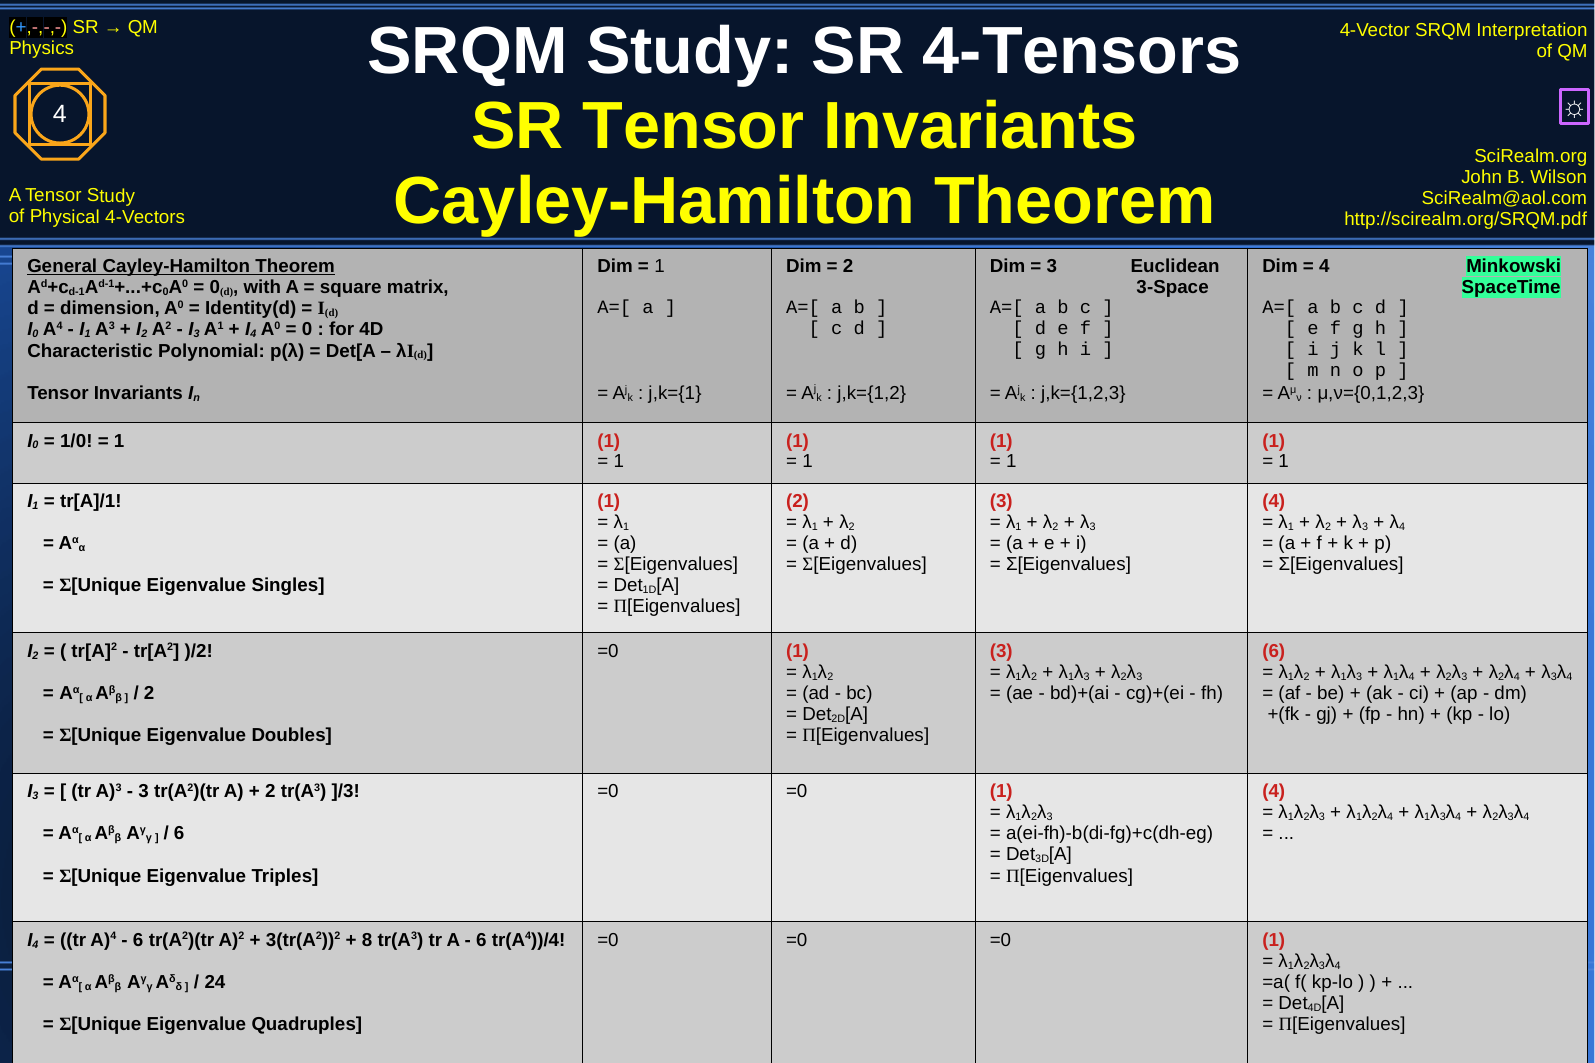

# SRQM Study: SR 4-Tensors SR Tensor Invariants Cayley-Hamilton Theorem
(+,-,-,-) SR → QM
Physics
A Tensor Study
of Physical 4-Vectors
4-Vector SRQM Interpretation
of QM
SciRealm.org
John B. Wilson
SciRealm@aol.com
http://scirealm.org/SRQM.pdf
4
☼
| General Cayley-Hamilton Theorem Ad+cd-1Ad-1+...+c0A0 = 0(d), with A = square matrix, d = dimension, A0 = Identity(d) = I(d) I0 A4 - I1 A3 + I2 A2 - I3 A1 + I4 A0 = 0 : for 4D Characteristic Polynomial: p(λ) = Det[A – λI(d)] Tensor Invariants In | Dim = 1 A=[ a ] = Ajk : j,k={1} | Dim = 2 A=[ a b ] [ c d ] = Ajk : j,k={1,2} | Dim = 3 Euclidean 3-Space A=[ a b c ] [ d e f ] [ g h i ] = Ajk : j,k={1,2,3} | Dim = 4 Minkowski SpaceTime A=[ a b c d ] [ e f g h ] [ i j k l ] [ m n o p ] = Aμν : μ,ν={0,1,2,3} |
| --- | --- | --- | --- | --- |
| I0 = 1/0! = 1 | (1) = 1 | (1) = 1 | (1) = 1 | (1) = 1 |
| I1 = tr[A]/1! = Aαα = Σ[Unique Eigenvalue Singles] | (1) = λ1 = (a) = Σ[Eigenvalues] = Det1D[A] = Π[Eigenvalues] | (2) = λ1 + λ2 = (a + d) = Σ[Eigenvalues] | (3) = λ1 + λ2 + λ3 = (a + e + i) = Σ[Eigenvalues] | (4) = λ1 + λ2 + λ3 + λ4 = (a + f + k + p) = Σ[Eigenvalues] |
| I2 = ( tr[A]2 - tr[A2] )/2! = Aα[ α Aββ ] / 2 = Σ[Unique Eigenvalue Doubles] | =0 | (1) = λ1λ2 = (ad - bc) = Det2D[A] = Π[Eigenvalues] | (3) = λ1λ2 + λ1λ3 + λ2λ3 = (ae - bd)+(ai - cg)+(ei - fh) | (6) = λ1λ2 + λ1λ3 + λ1λ4 + λ2λ3 + λ2λ4 + λ3λ4 = (af - be) + (ak - ci) + (ap - dm) +(fk - gj) + (fp - hn) + (kp - lo) |
| I3 = [ (tr A)3 - 3 tr(A2)(tr A) + 2 tr(A3) ]/3! = Aα[ α Aββ Aγγ ] / 6 = Σ[Unique Eigenvalue Triples] | =0 | =0 | (1) = λ1λ2λ3 = a(ei-fh)-b(di-fg)+c(dh-eg) = Det3D[A] = Π[Eigenvalues] | (4) = λ1λ2λ3 + λ1λ2λ4 + λ1λ3λ4 + λ2λ3λ4 = ... |
| I4 = ((tr A)4 - 6 tr(A2)(tr A)2 + 3(tr(A2))2 + 8 tr(A3) tr A - 6 tr(A4))/4! = Aα[ α Aββ Aγγ Aδδ ] / 24 = Σ[Unique Eigenvalue Quadruples] | =0 | =0 | =0 | (1) = λ1λ2λ3λ4 =a( f( kp-lo ) ) + ... = Det4D[A] = Π[Eigenvalues] |